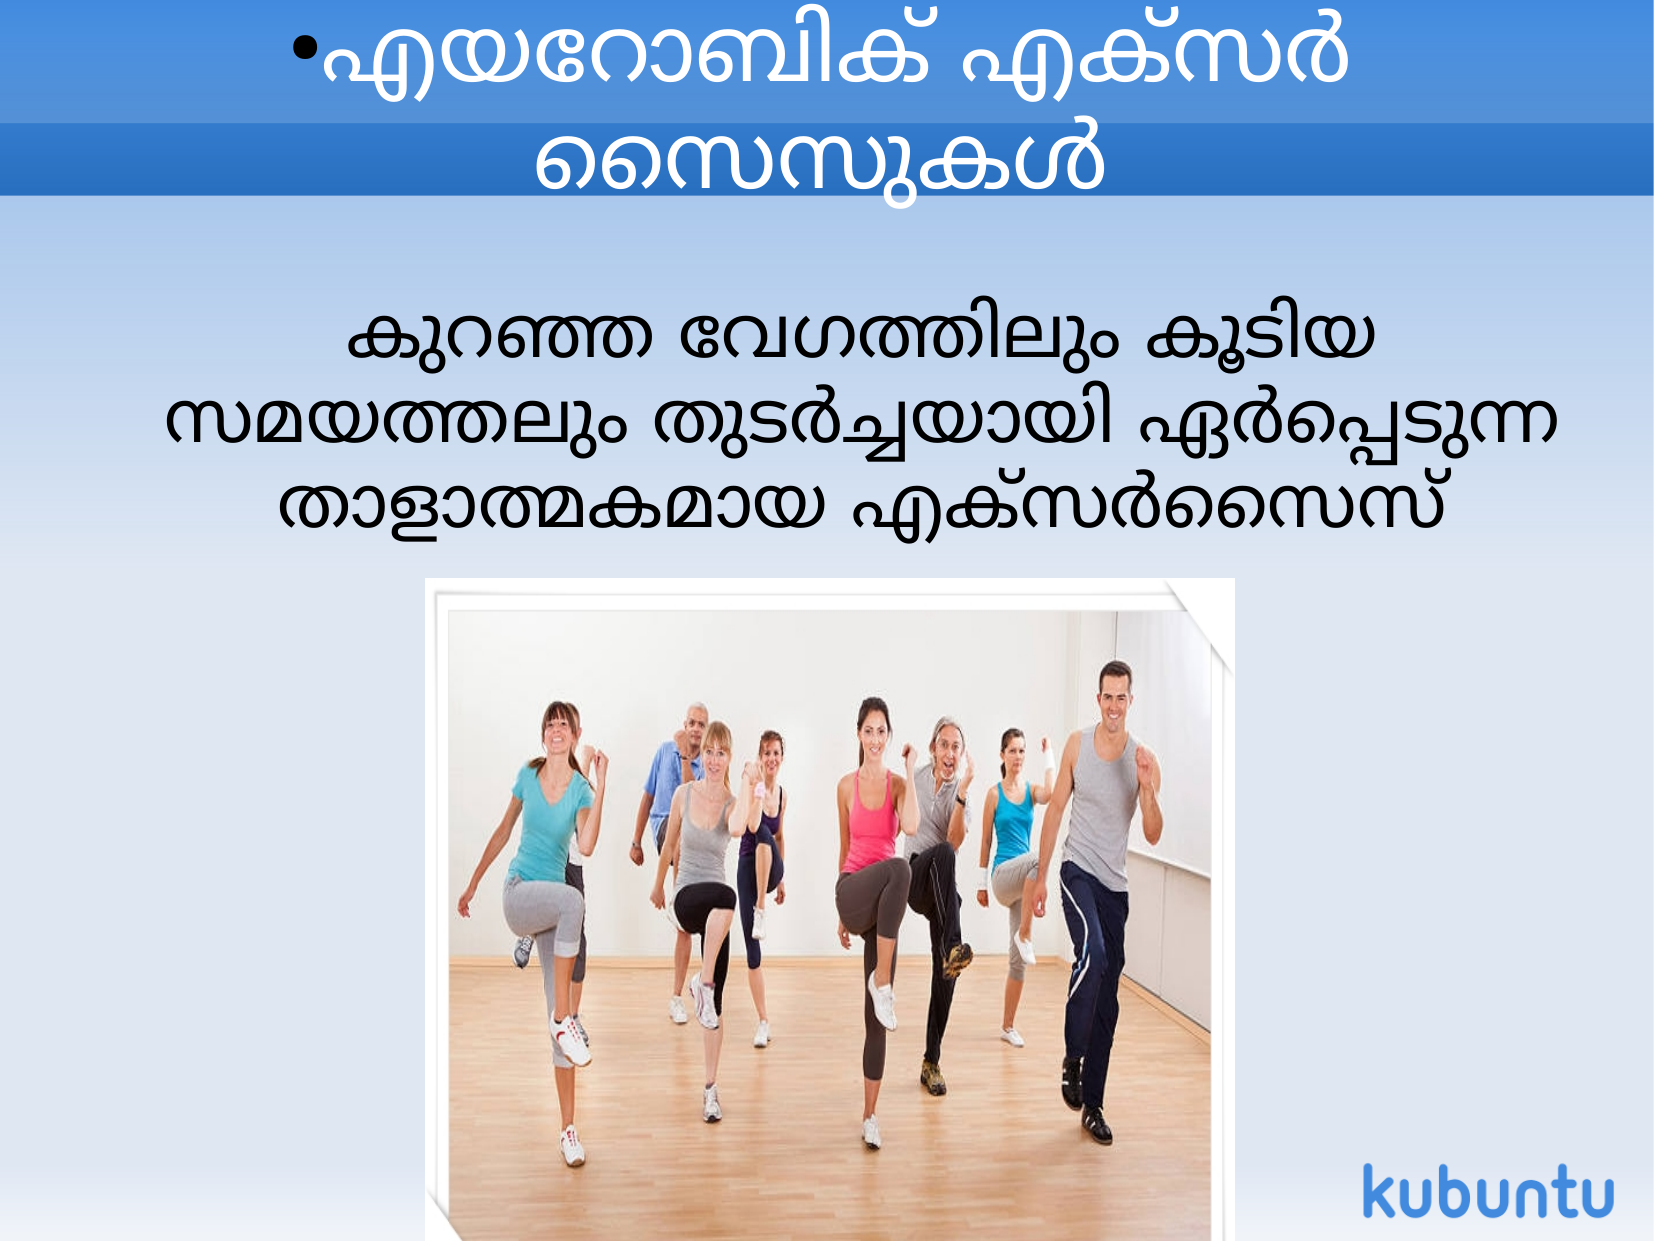

# എയറോബിക് എക്സര്‍സൈസുകള്‍
കുറഞ്ഞ വേഗത്തിലും കൂടിയ സമയത്തലും തുടര്‍ച്ചയായി ഏര്‍പ്പെടുന്ന താളാത്മകമായ എക്സര്‍സൈസ്